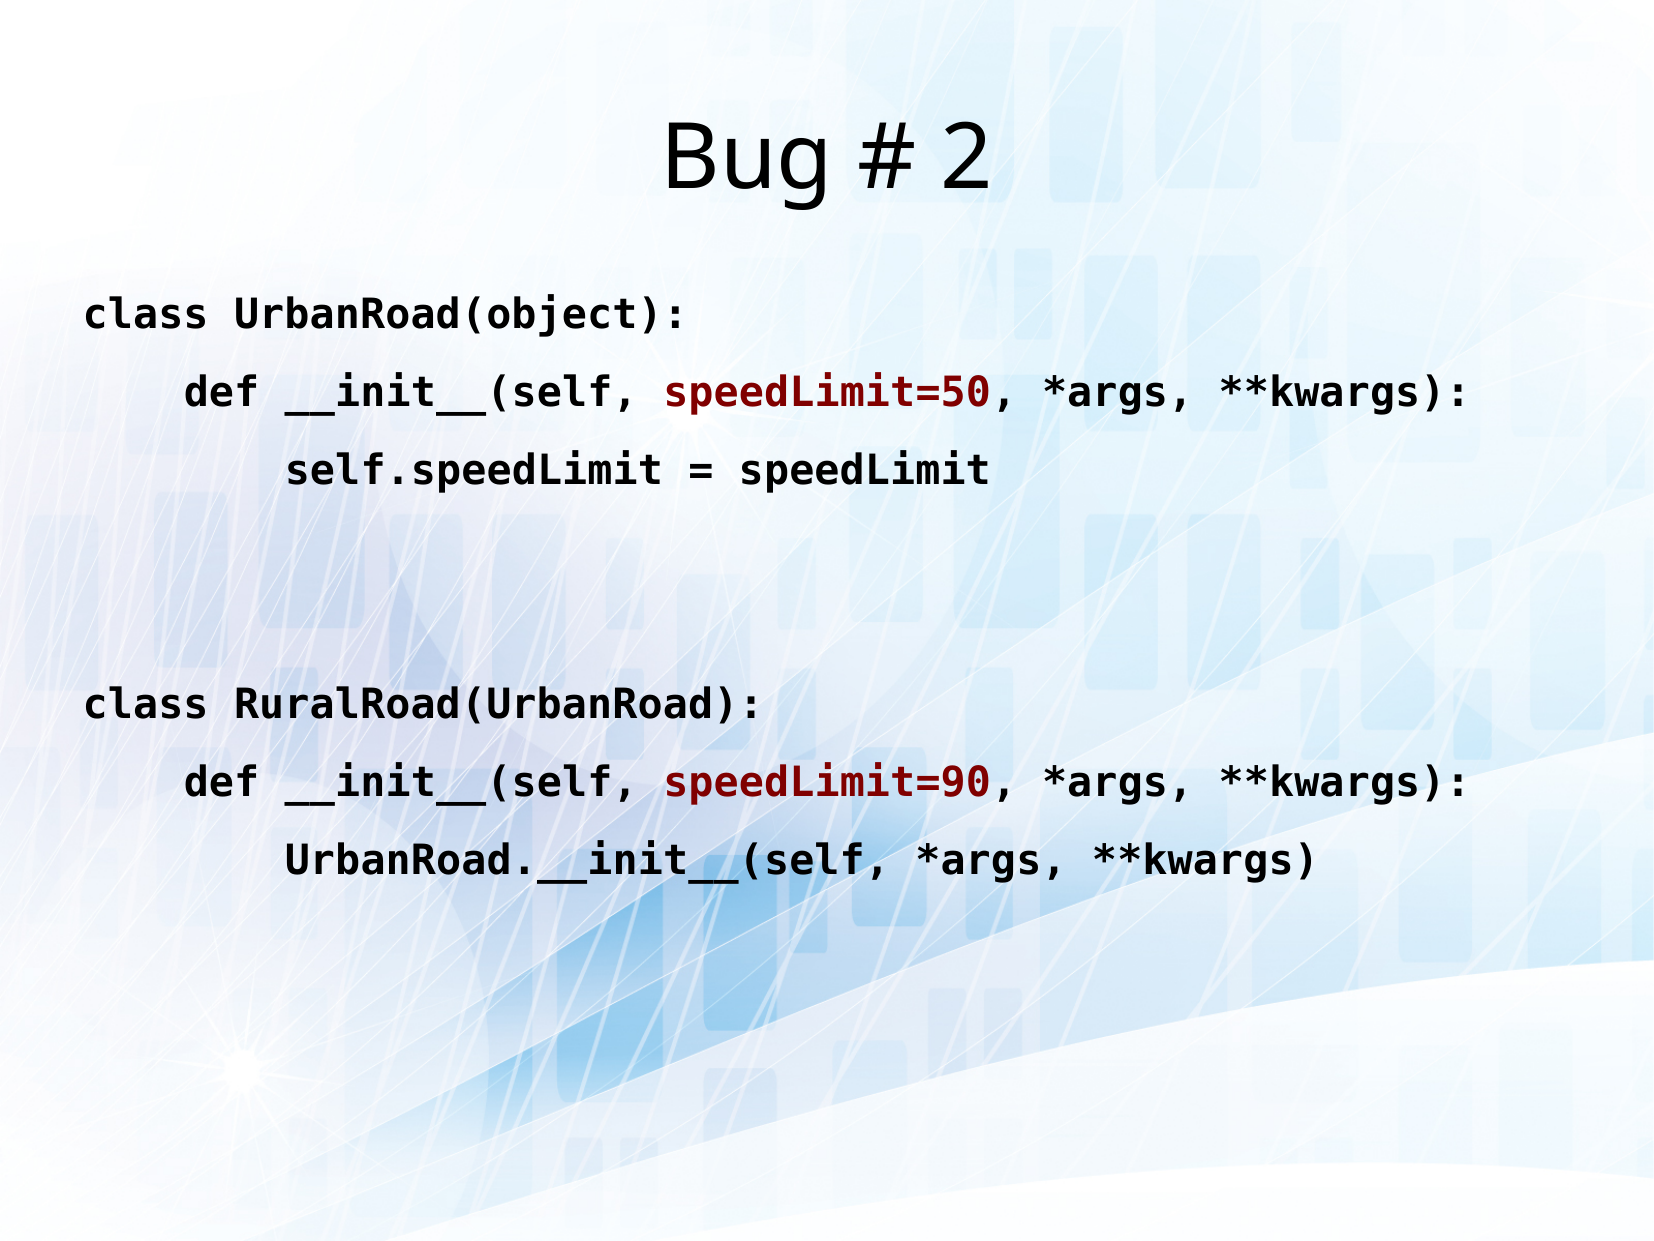

# Bug # 2
class UrbanRoad(object):
 def __init__(self, speedLimit=50, *args, **kwargs):
 self.speedLimit = speedLimit
class RuralRoad(UrbanRoad):
 def __init__(self, speedLimit=90, *args, **kwargs):
 UrbanRoad.__init__(self, *args, **kwargs)